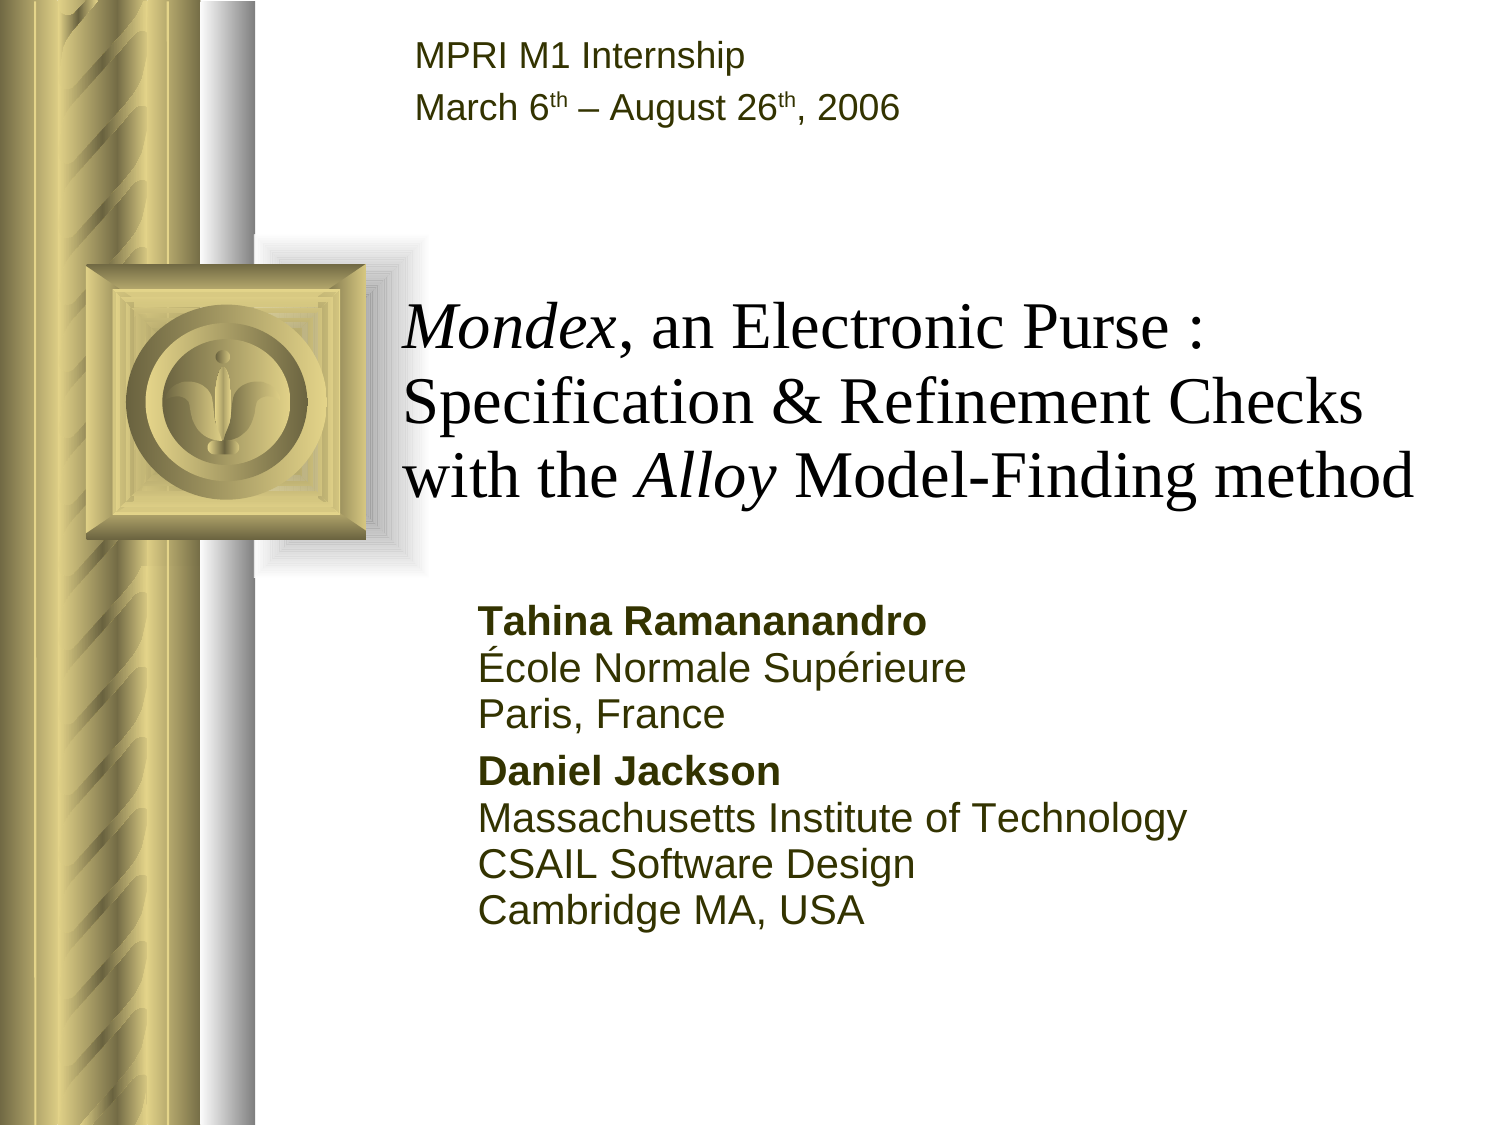

This presentation will probably involve audience discussion, which will create action items. Use PowerPoint to keep track of these action items during your presentation
In Slide Show, click on the right mouse button
Select “Meeting Minder”
Select the “Action Items” tab
Type in action items as they come up
Click OK to dismiss this box
This will automatically create an Action Item slide at the end of your presentation with your points entered.
MPRI M1 Internship
March 6th – August 26th, 2006
# Mondex, an Electronic Purse : Specification & Refinement Checks with the Alloy Model-Finding method
Tahina Ramananandro
École Normale Supérieure
Paris, France
Daniel Jackson
Massachusetts Institute of Technology
CSAIL Software Design
Cambridge MA, USA